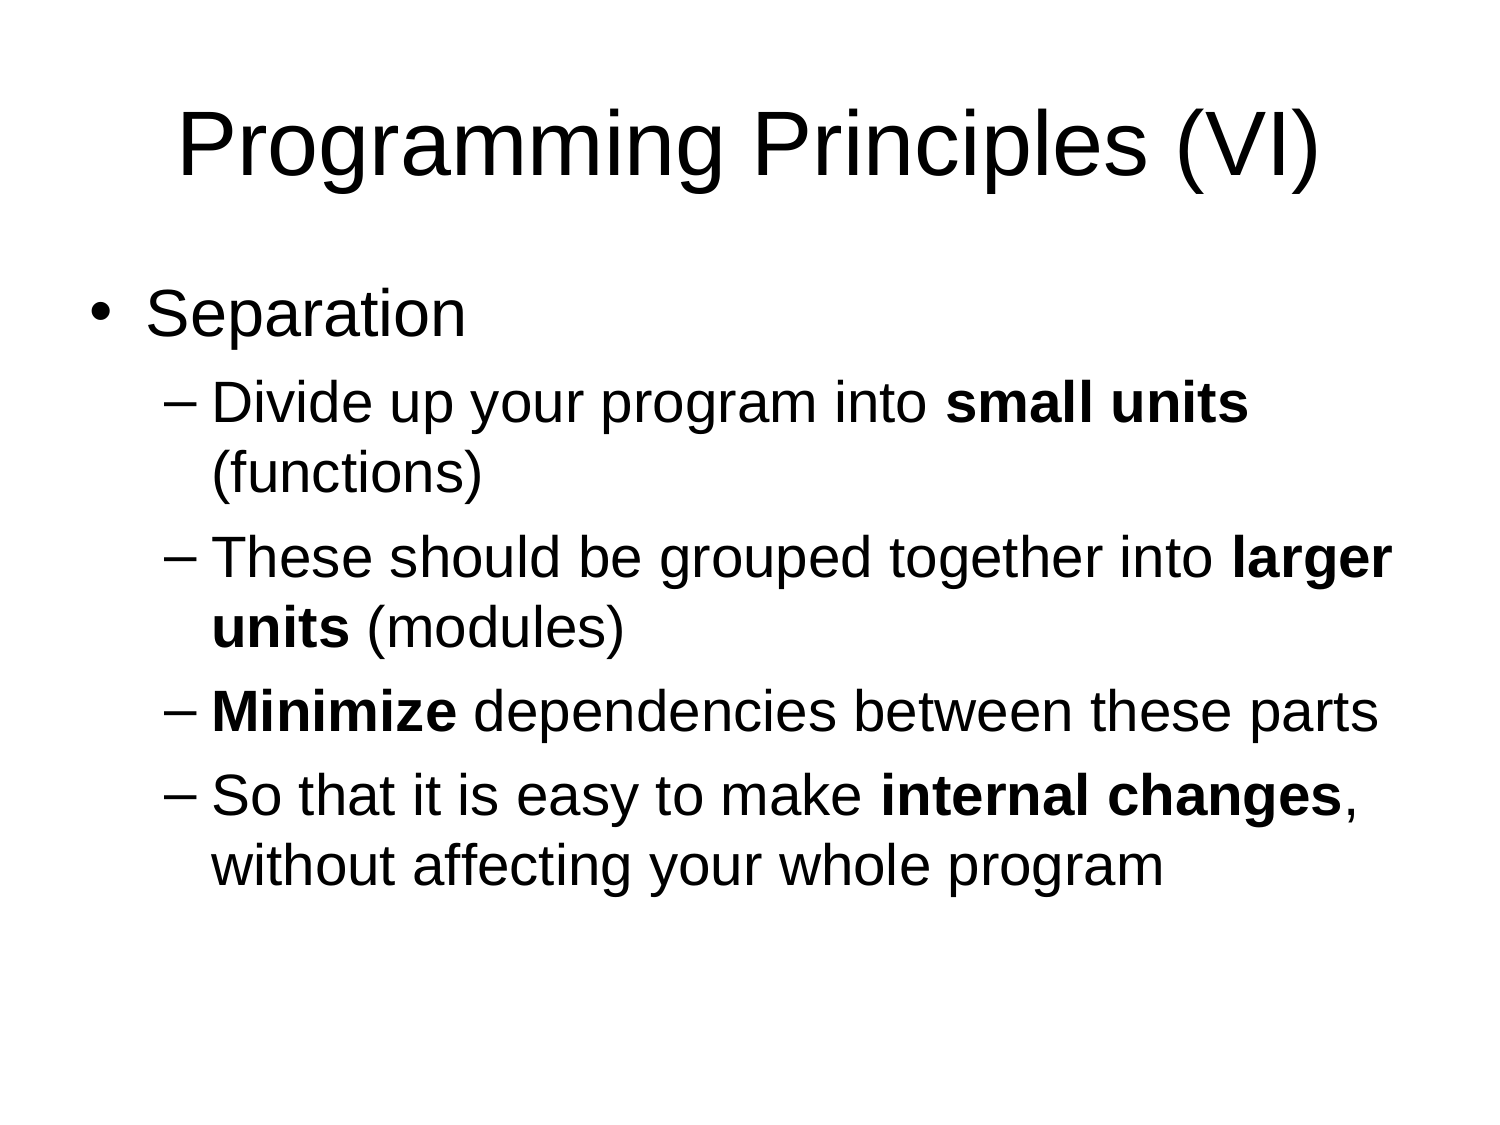

# Programming Principles (VI)
Separation
Divide up your program into small units (functions)
These should be grouped together into larger units (modules)
Minimize dependencies between these parts
So that it is easy to make internal changes, without affecting your whole program